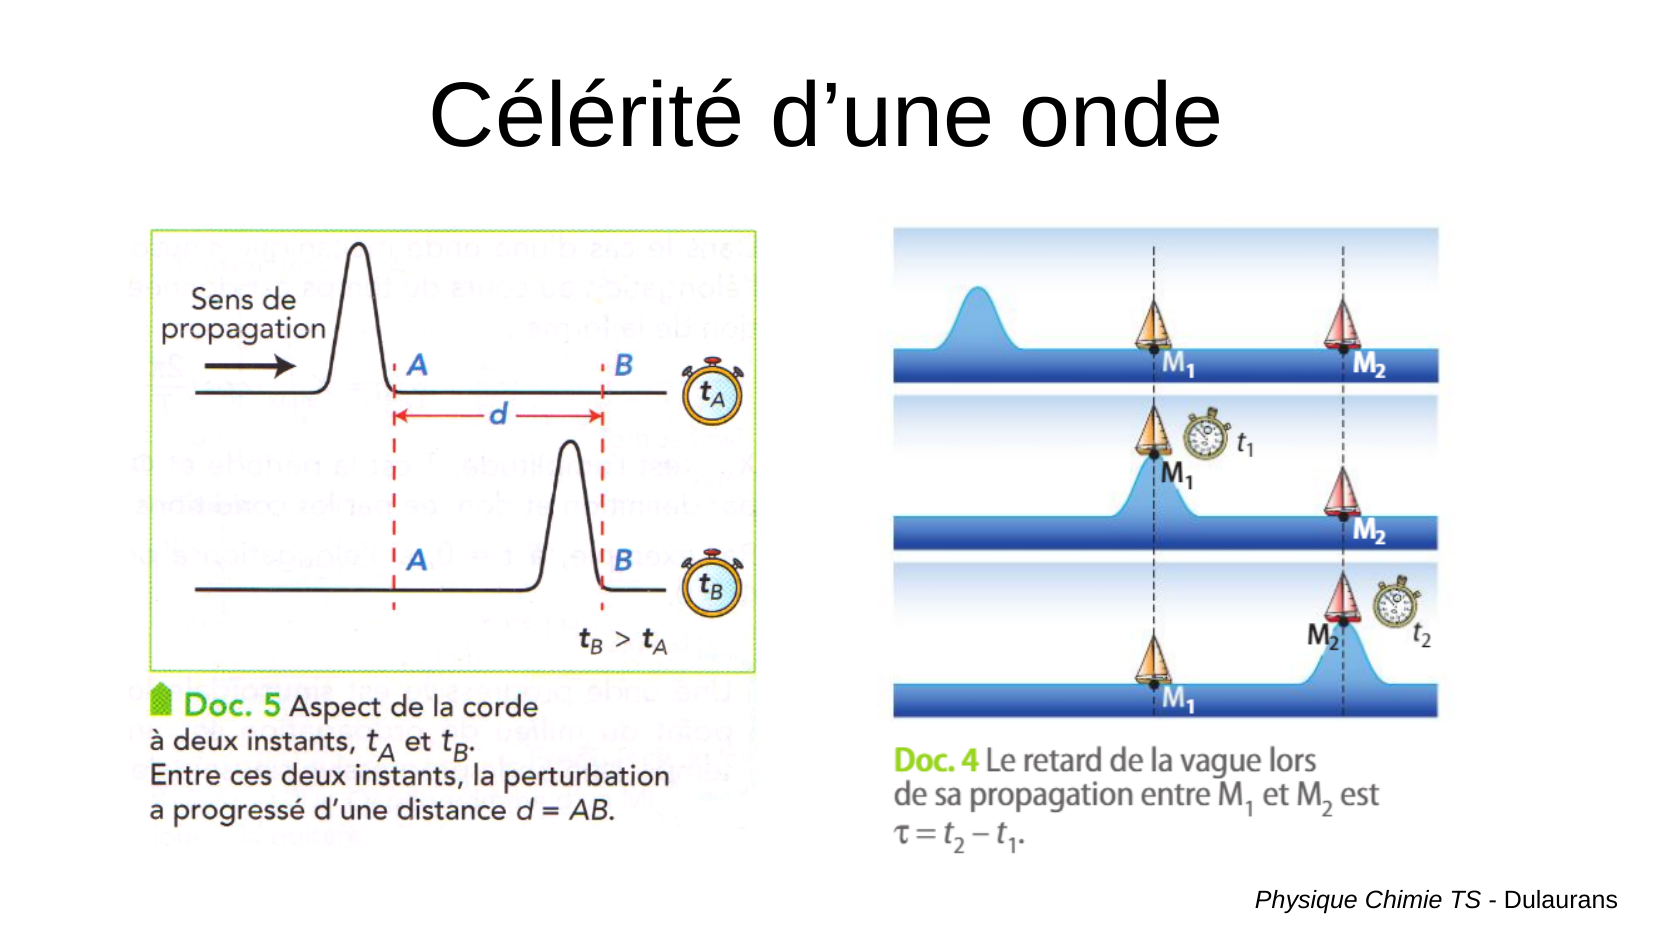

# Célérité d’une onde
Physique Chimie TS - Dulaurans